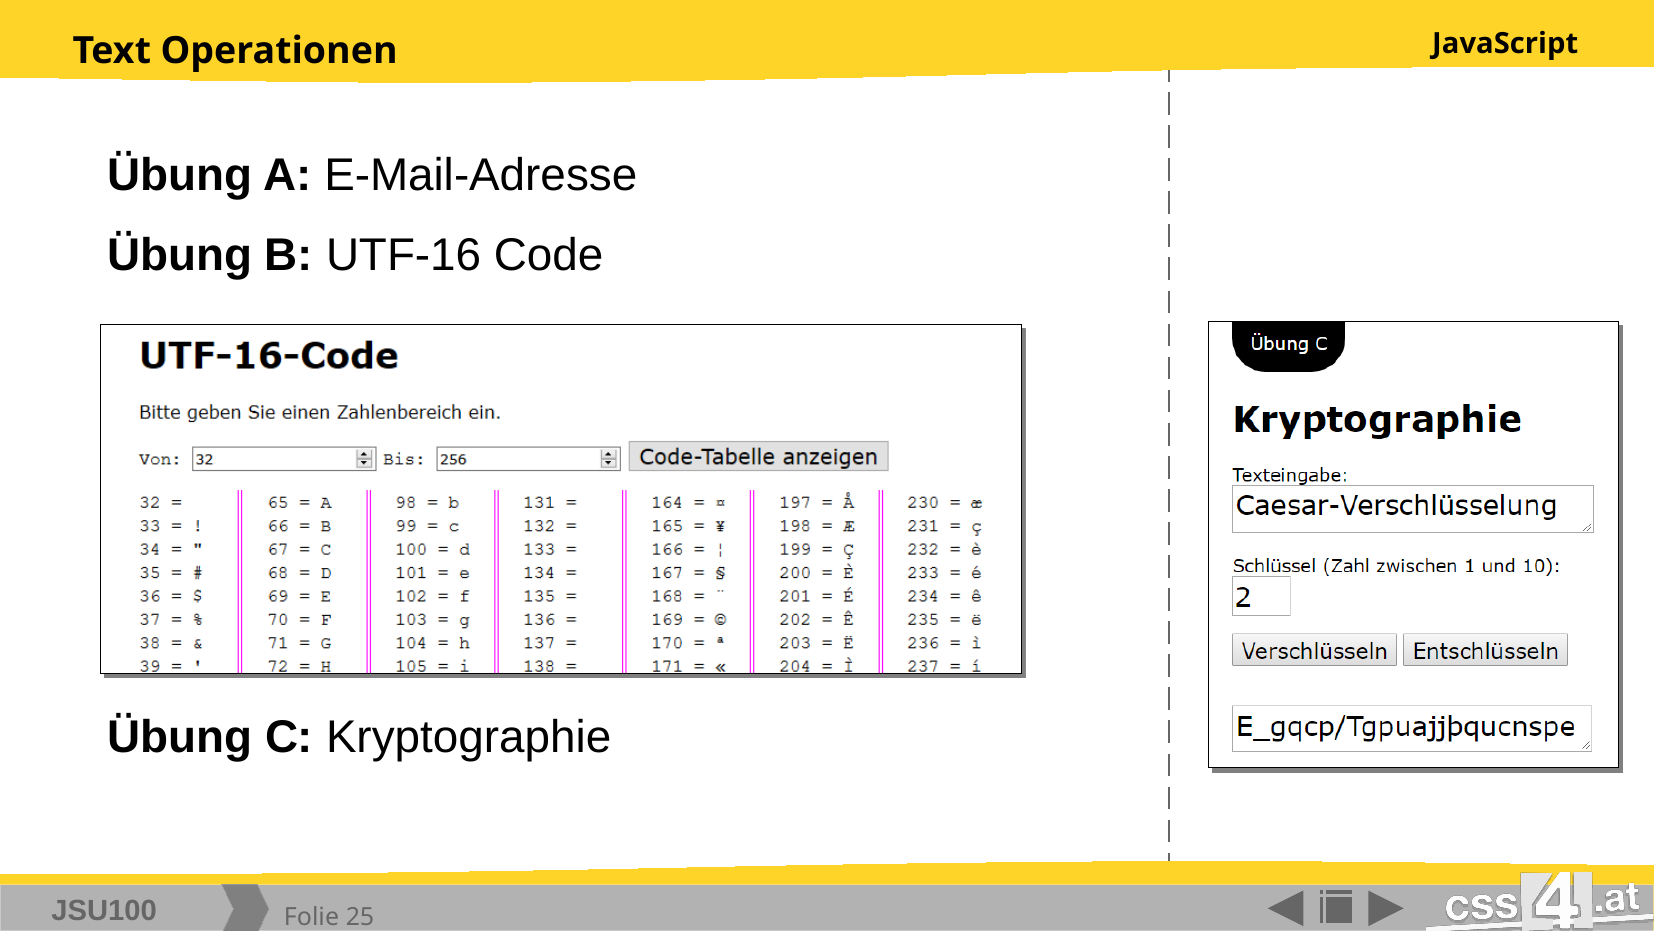

JavaScript
Text Operationen
Übung A: E-Mail-Adresse
Übung B: UTF-16 Code
Übung C: Kryptographie
JSU100
Folie